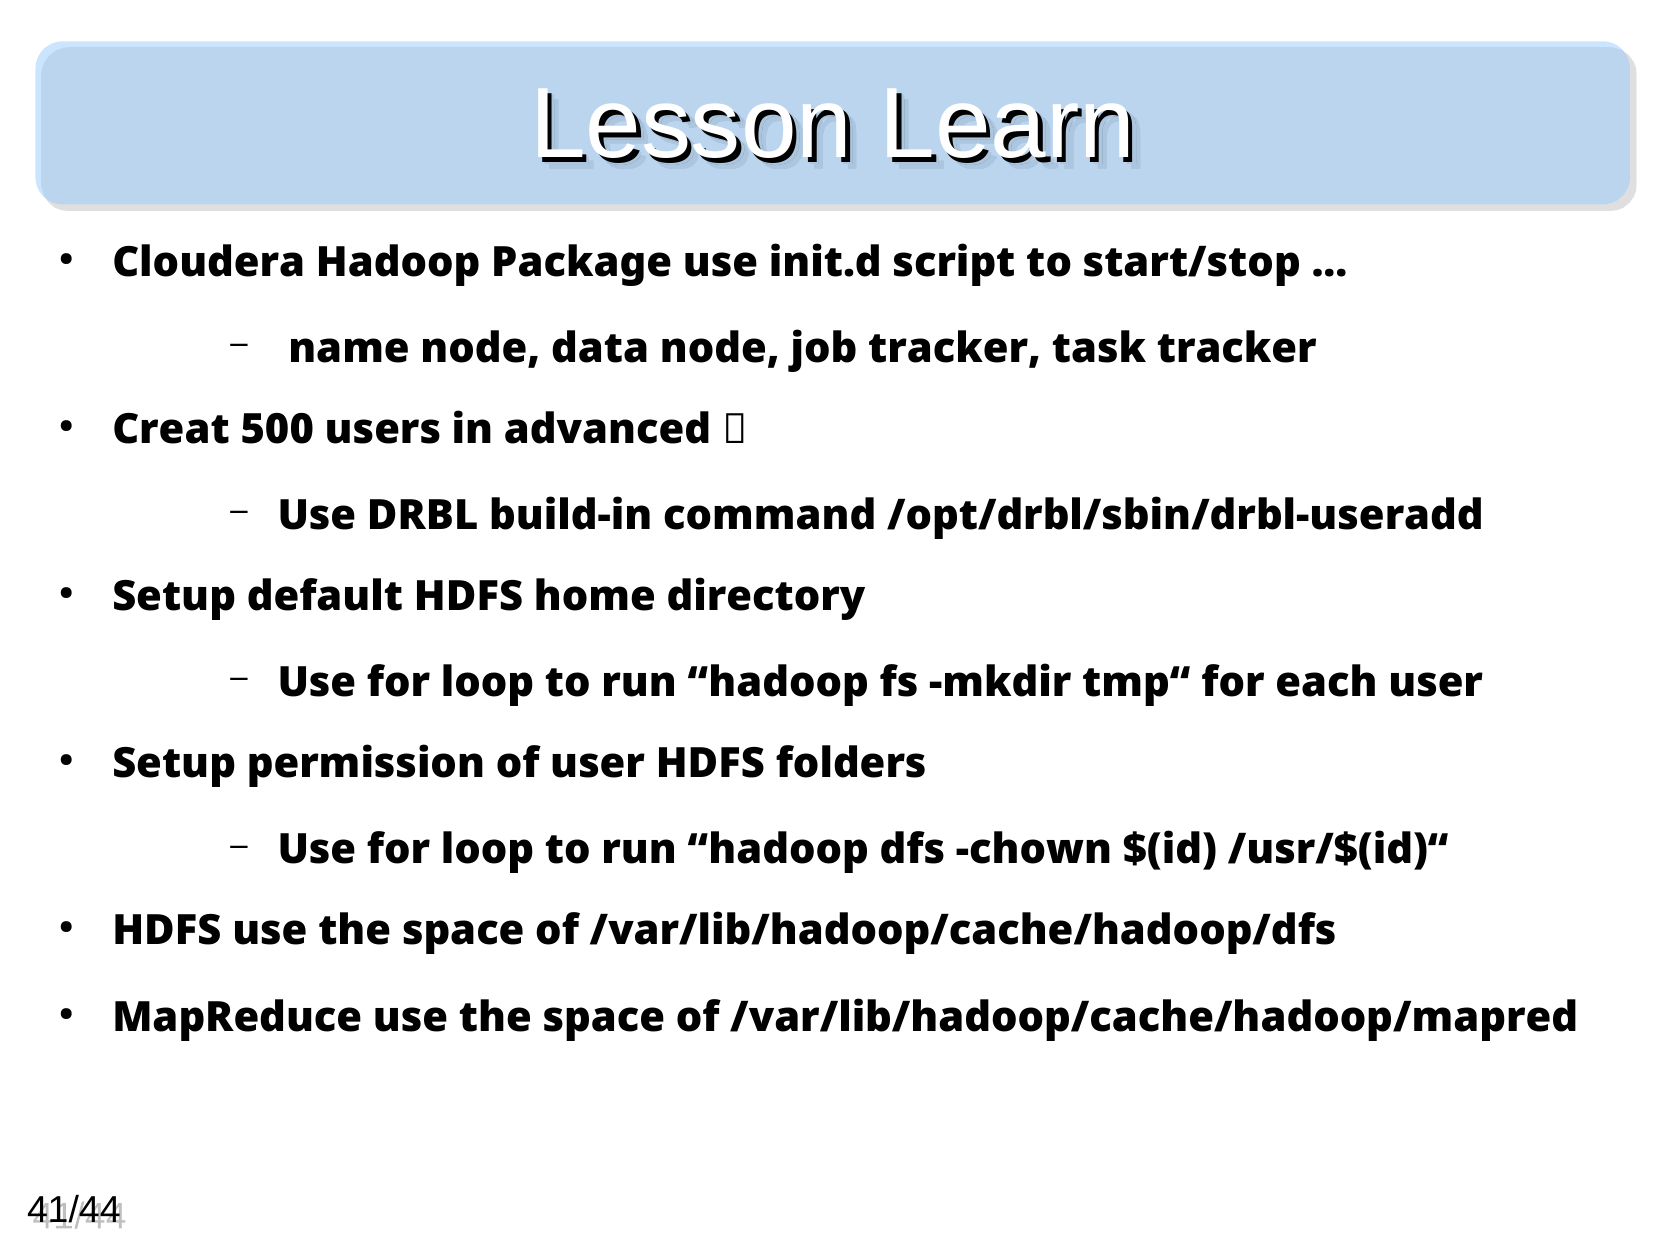

Lesson Learn
# Cloudera Hadoop Package use init.d script to start/stop ...
 name node, data node, job tracker, task tracker
Creat 500 users in advanced：
Use DRBL build-in command /opt/drbl/sbin/drbl-useradd
Setup default HDFS home directory
Use for loop to run “hadoop fs -mkdir tmp“ for each user
Setup permission of user HDFS folders
Use for loop to run “hadoop dfs -chown $(id) /usr/$(id)“
HDFS use the space of /var/lib/hadoop/cache/hadoop/dfs
MapReduce use the space of /var/lib/hadoop/cache/hadoop/mapred